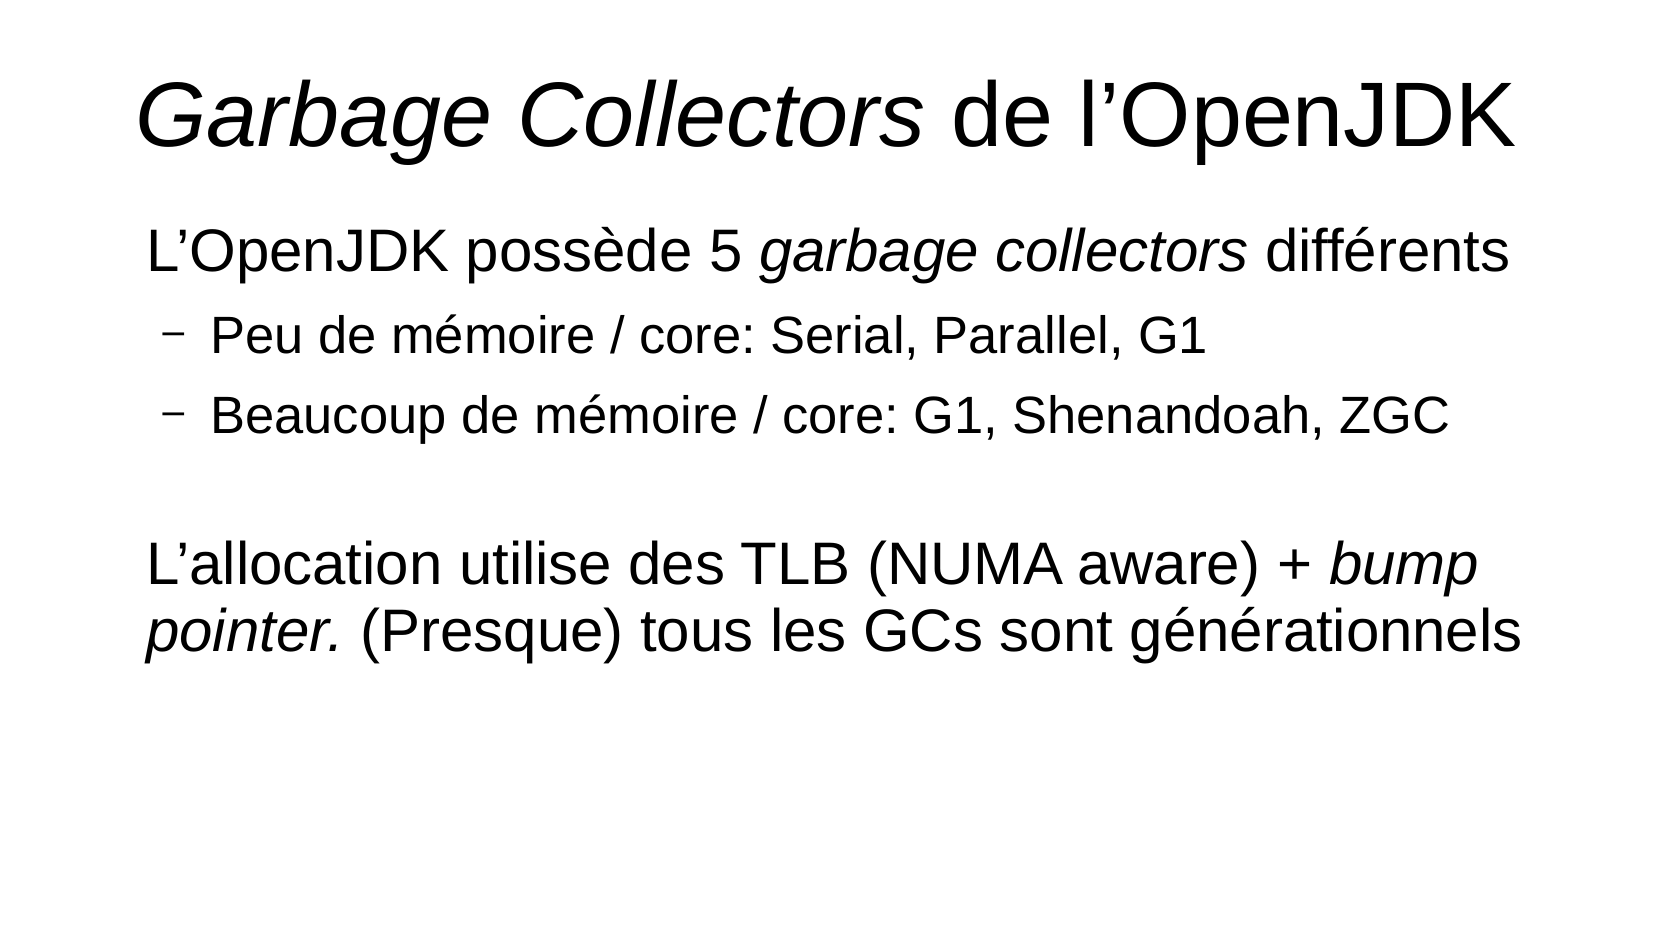

# Garbage Collectors de l’OpenJDK
L’OpenJDK possède 5 garbage collectors différents
Peu de mémoire / core: Serial, Parallel, G1
Beaucoup de mémoire / core: G1, Shenandoah, ZGC
L’allocation utilise des TLB (NUMA aware) + bump pointer. (Presque) tous les GCs sont générationnels